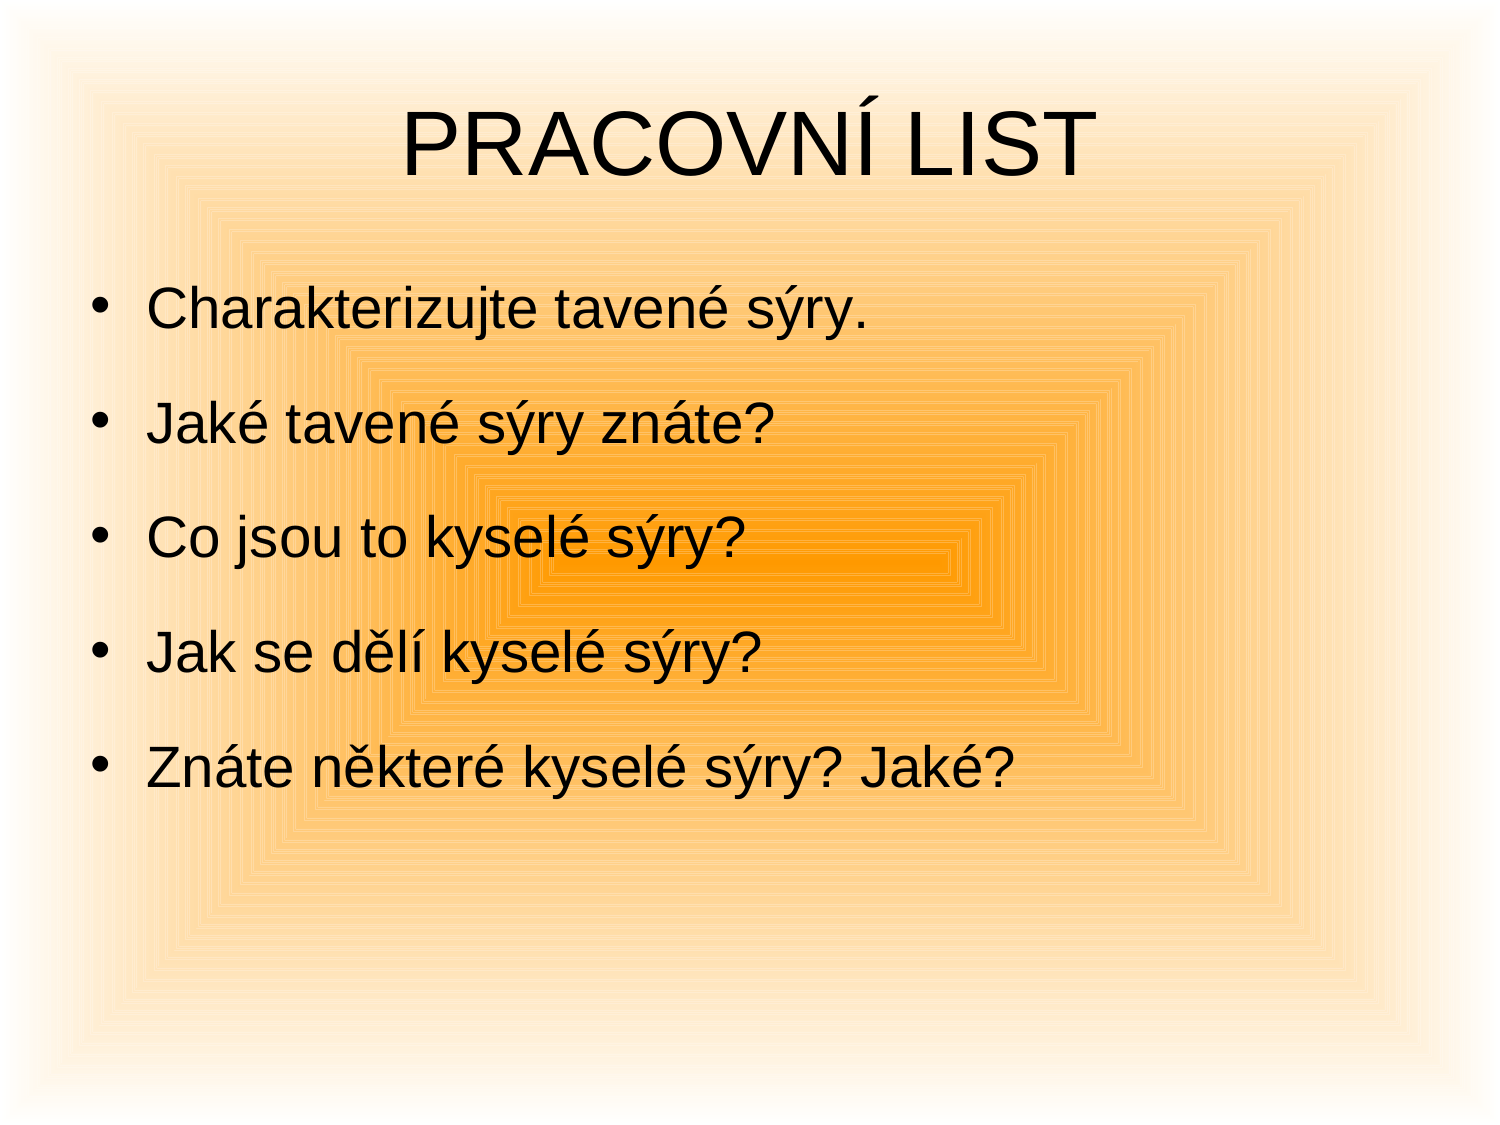

# PRACOVNÍ LIST
Charakterizujte tavené sýry.
Jaké tavené sýry znáte?
Co jsou to kyselé sýry?
Jak se dělí kyselé sýry?
Znáte některé kyselé sýry? Jaké?